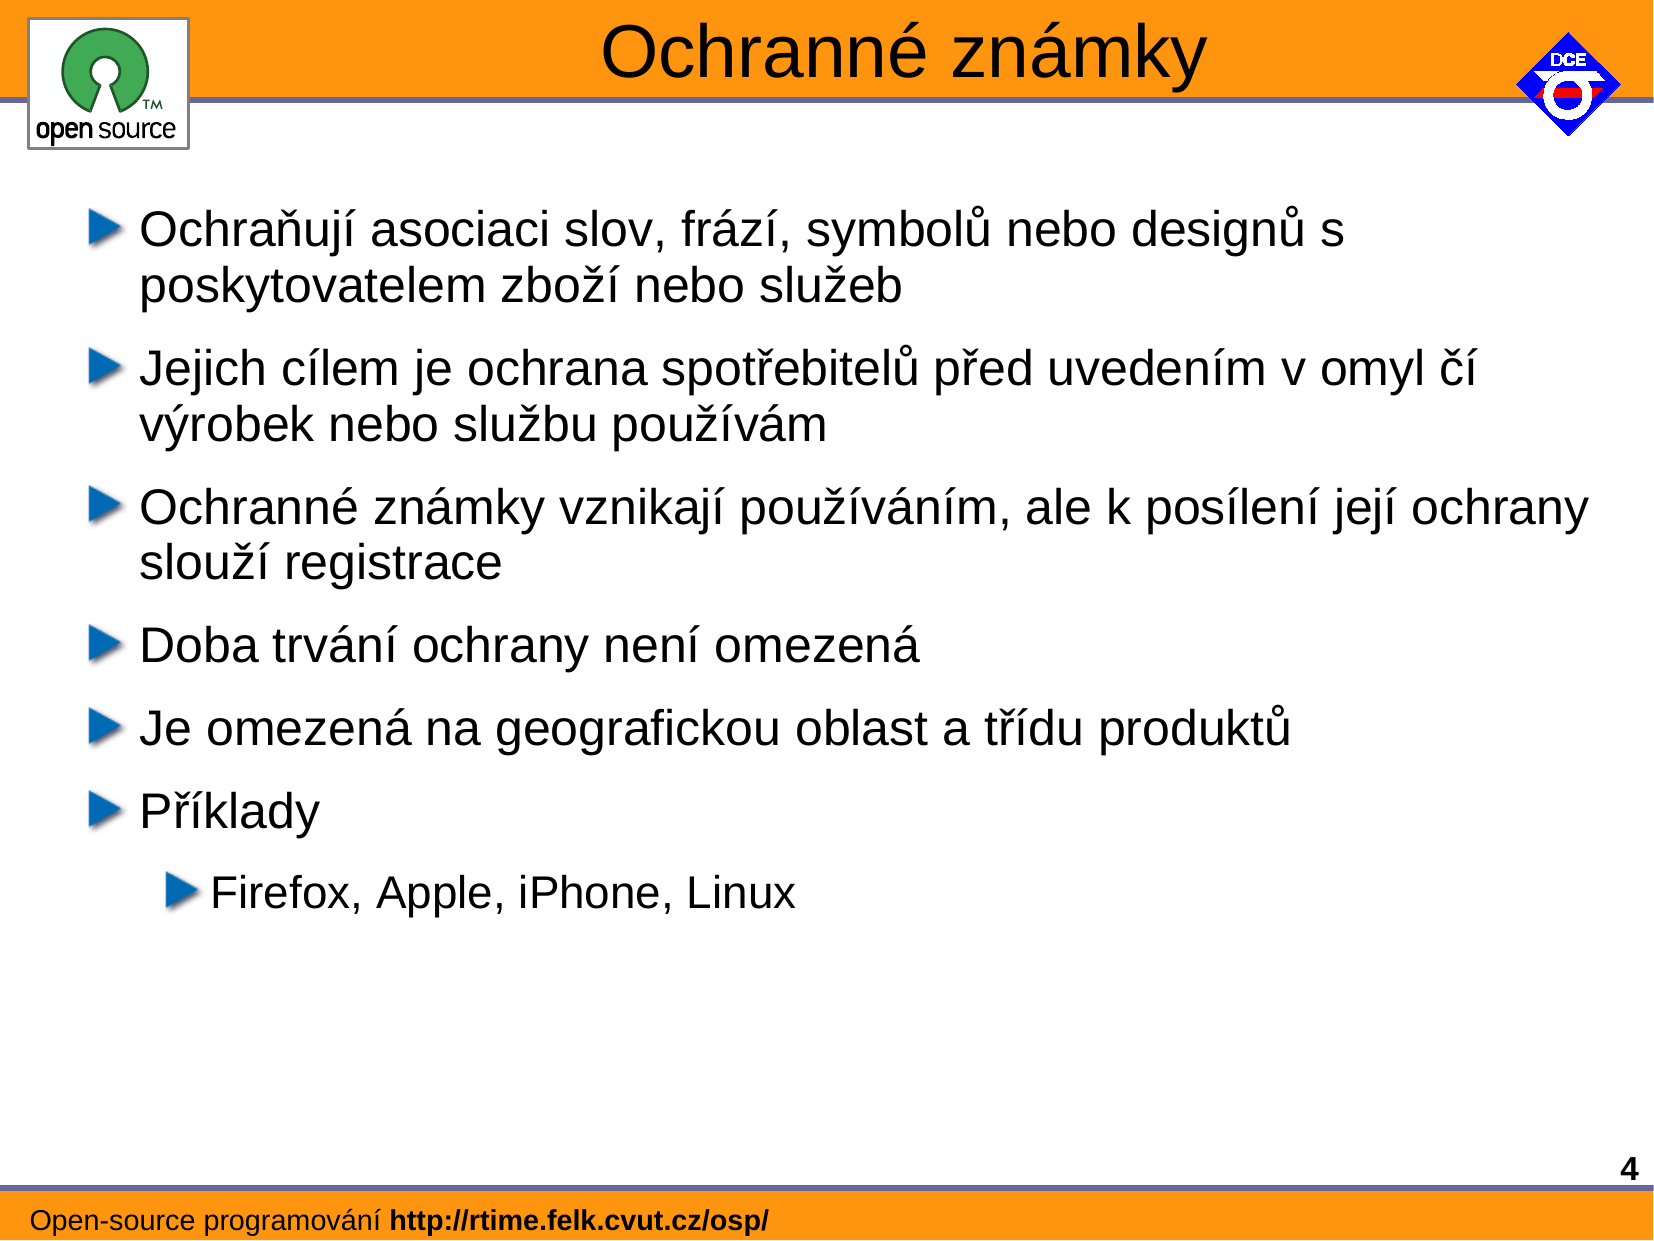

# Ochranné známky
Ochraňují asociaci slov, frází, symbolů nebo designů s poskytovatelem zboží nebo služeb
Jejich cílem je ochrana spotřebitelů před uvedením v omyl čí výrobek nebo službu používám
Ochranné známky vznikají používáním, ale k posílení její ochrany slouží registrace
Doba trvání ochrany není omezená
Je omezená na geografickou oblast a třídu produktů
Příklady
Firefox, Apple, iPhone, Linux